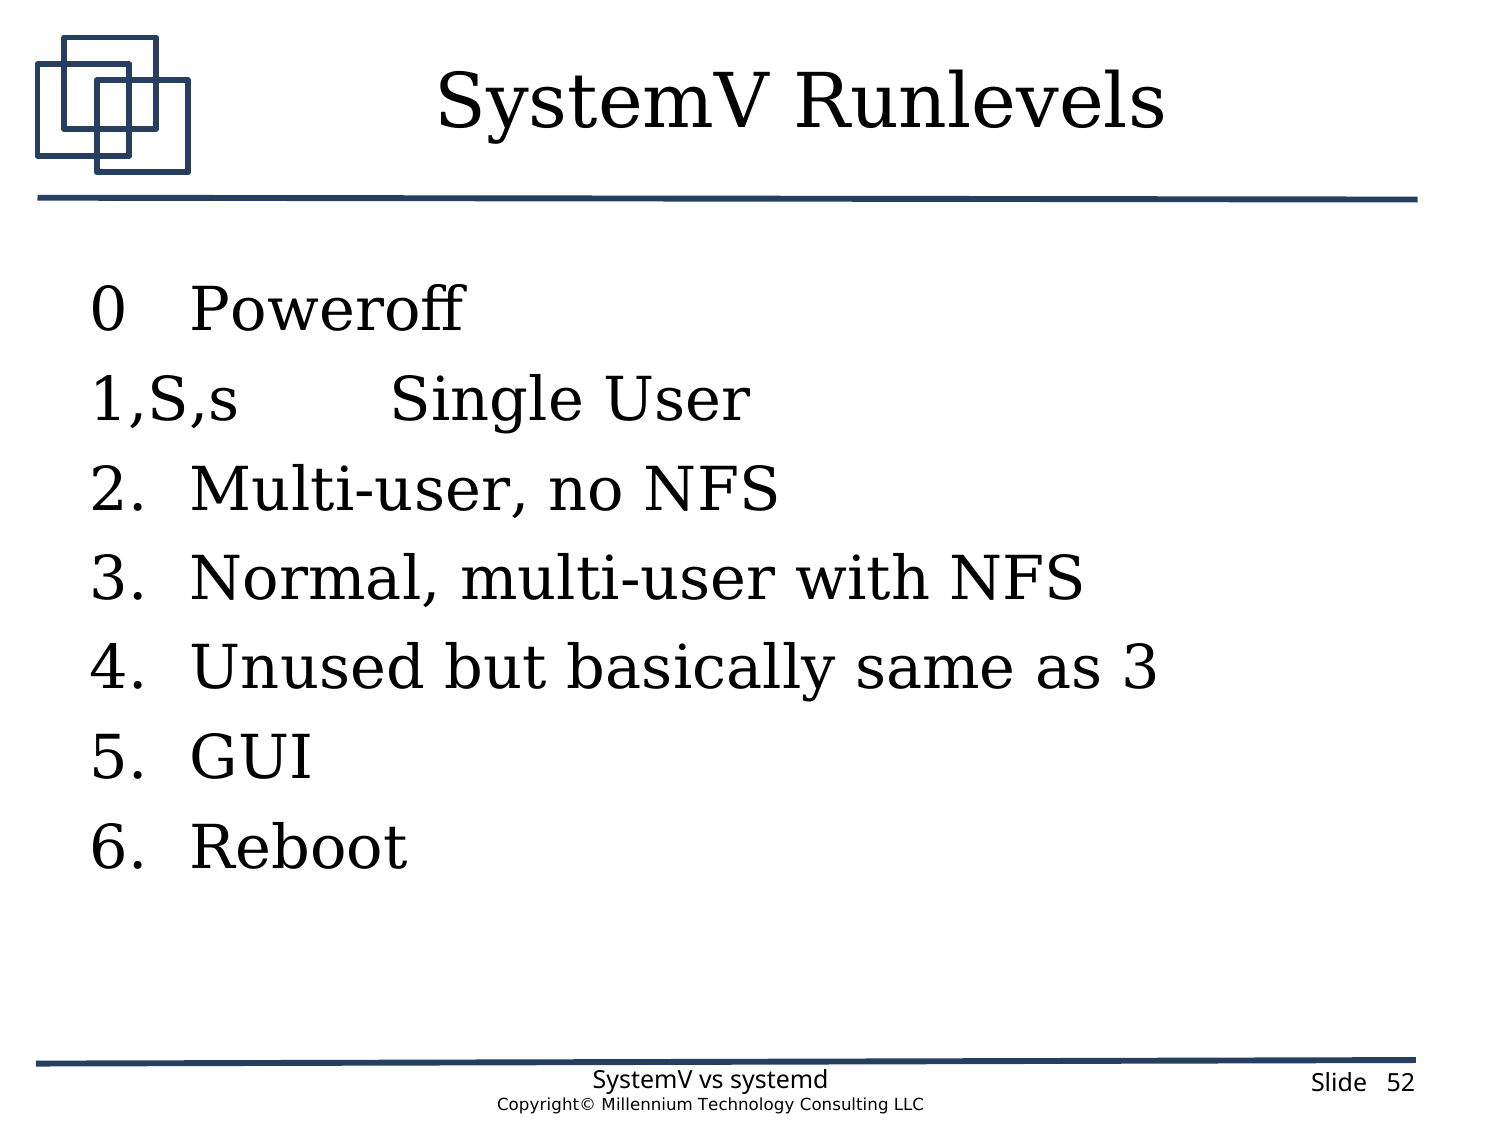

# SystemV Runlevels
0	Poweroff
1,S,s	Single User
Multi-user, no NFS
Normal, multi-user with NFS
Unused but basically same as 3
GUI
Reboot